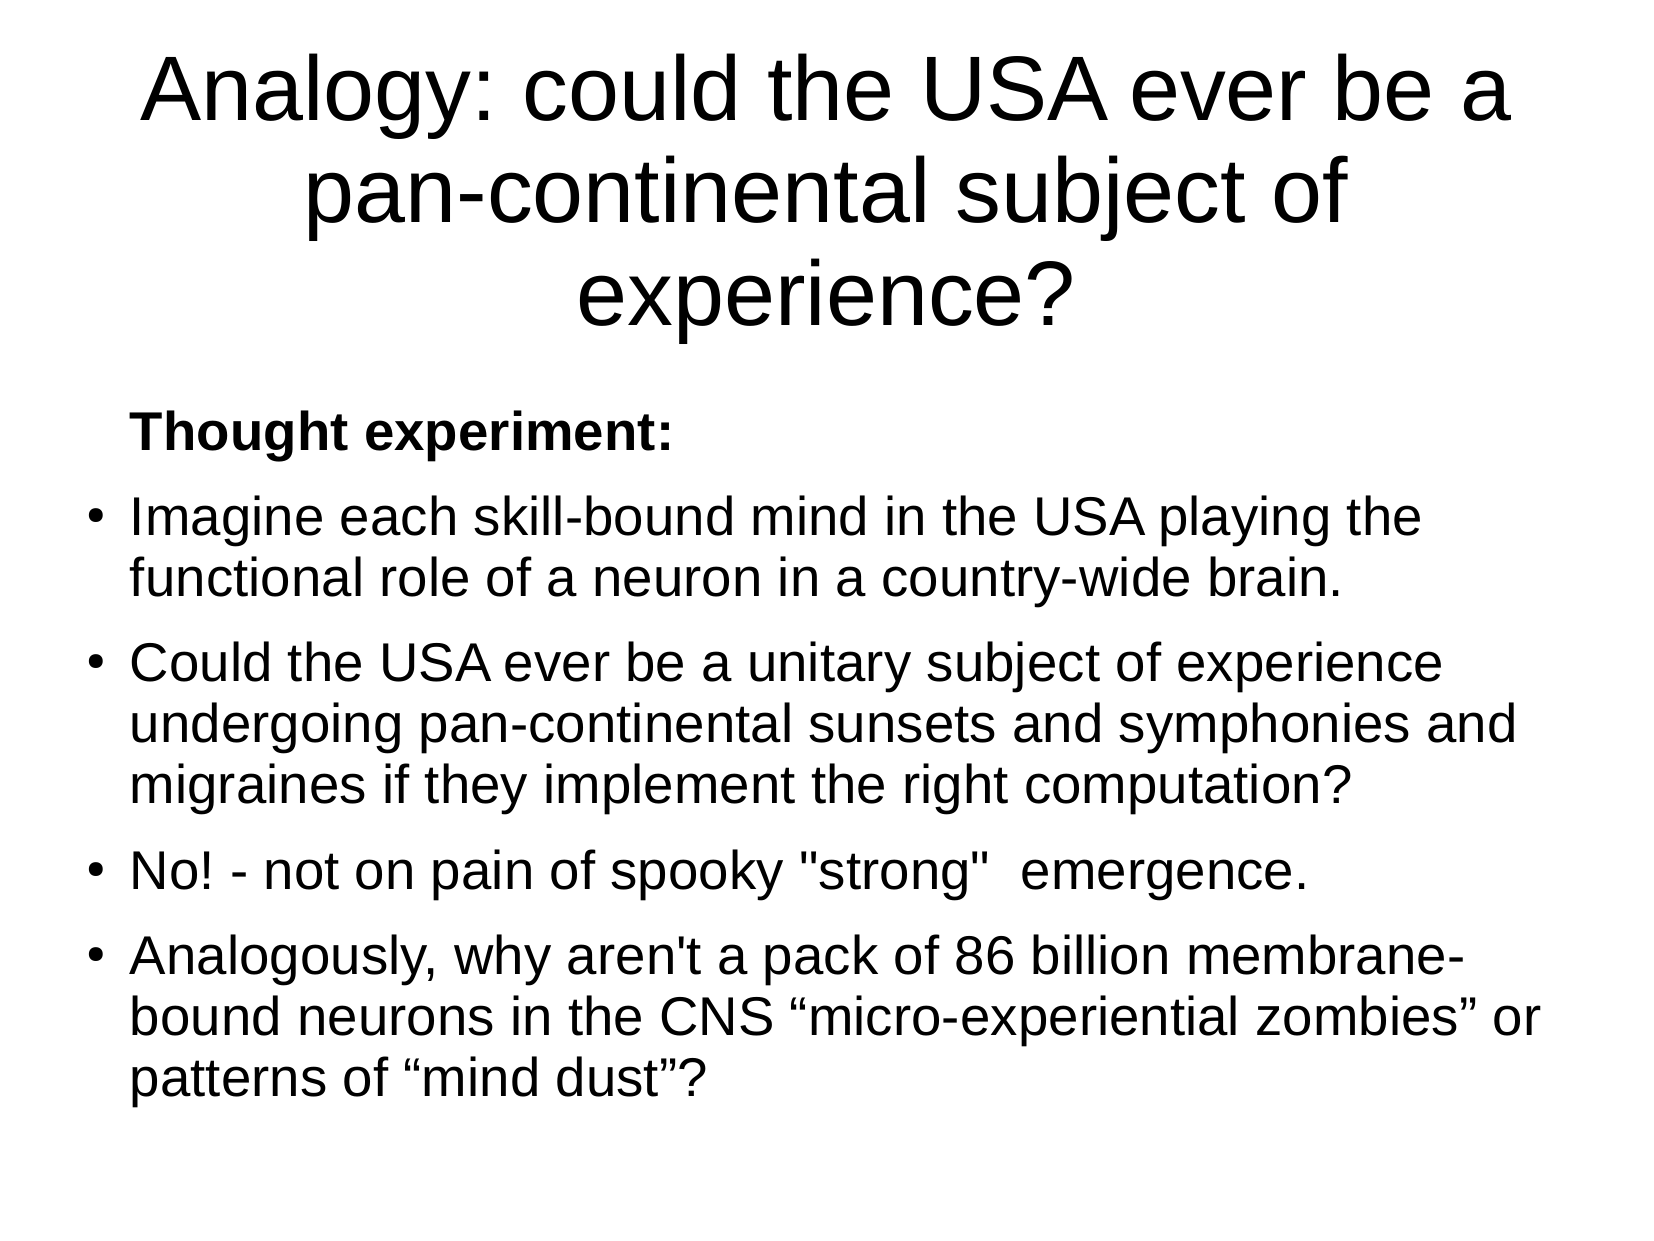

# Analogy: could the USA ever be a pan-continental subject of experience?
Thought experiment:
Imagine each skill-bound mind in the USA playing the functional role of a neuron in a country-wide brain.
Could the USA ever be a unitary subject of experience undergoing pan-continental sunsets and symphonies and migraines if they implement the right computation?
No! - not on pain of spooky "strong" emergence.
Analogously, why aren't a pack of 86 billion membrane-bound neurons in the CNS “micro-experiential zombies” or patterns of “mind dust”?